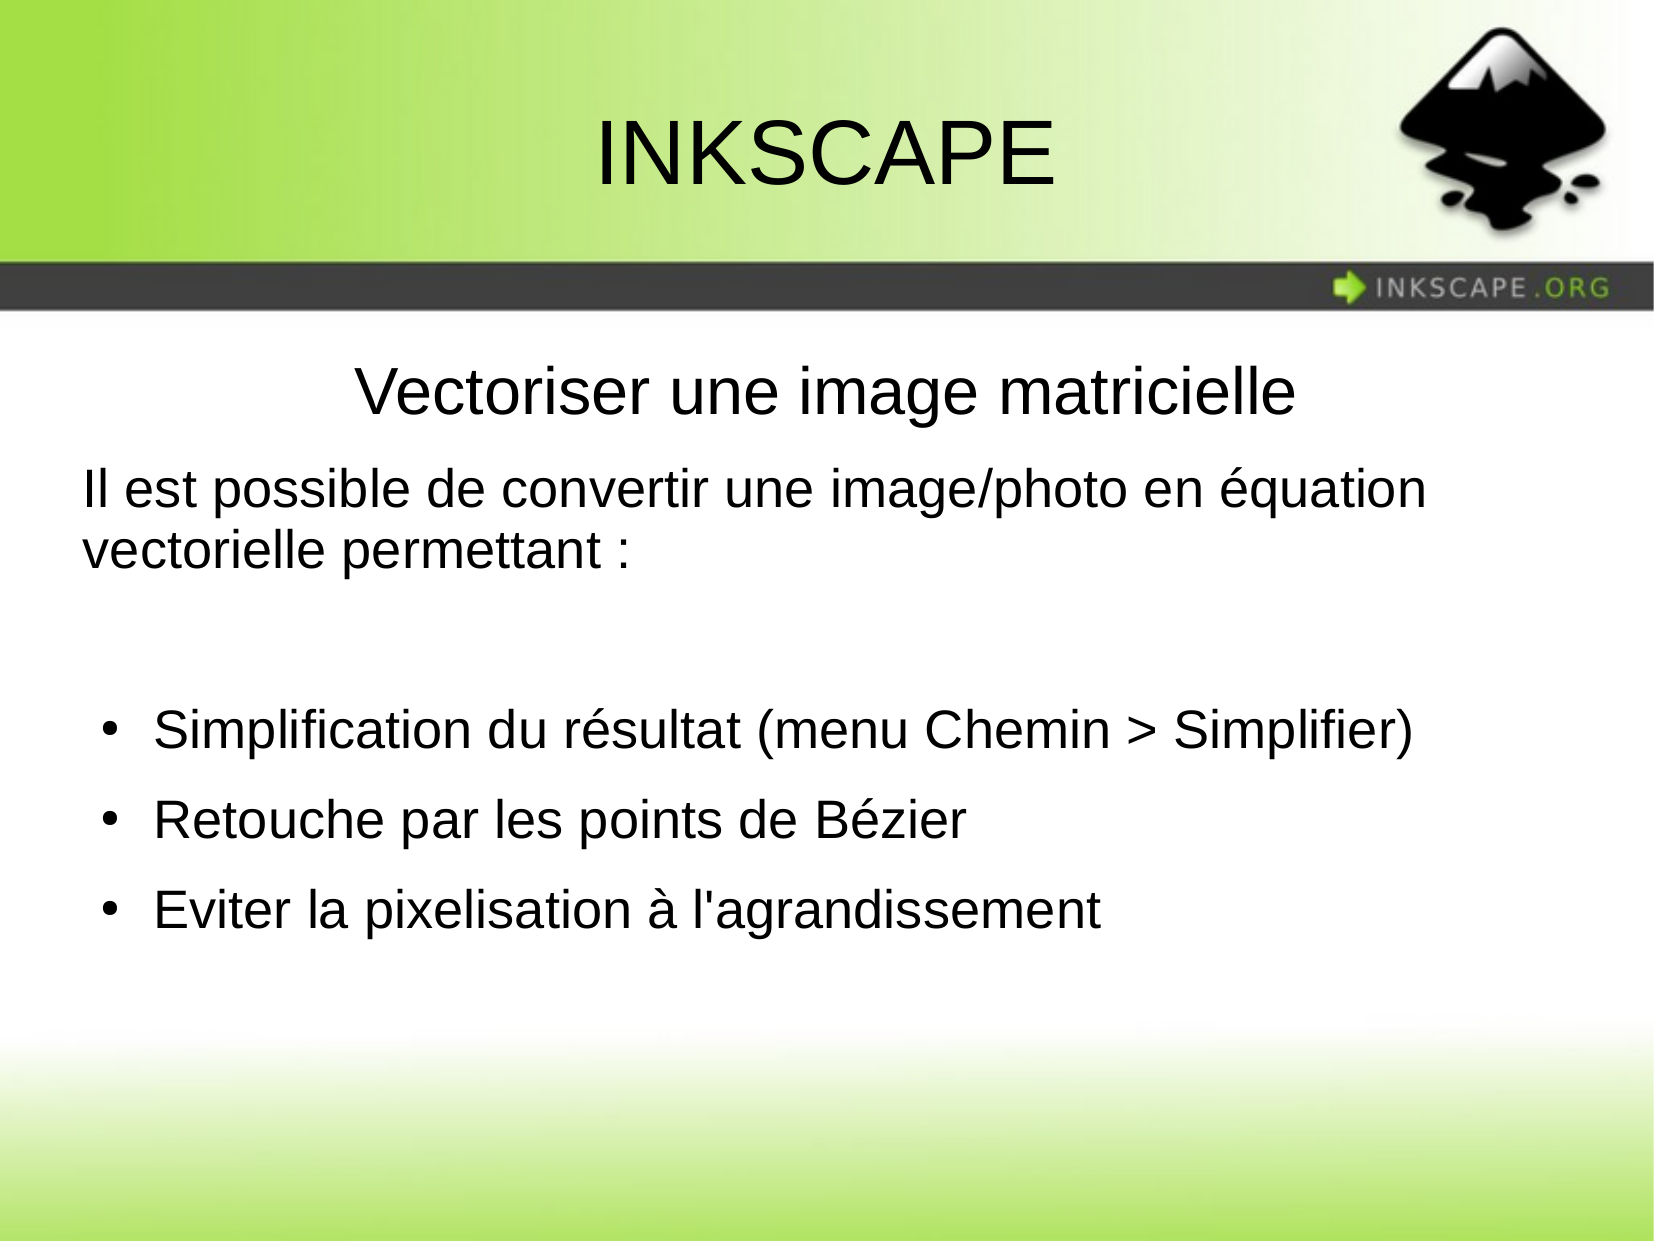

# INKSCAPE
Vectoriser une image matricielle
Il est possible de convertir une image/photo en équation vectorielle permettant :
Simplification du résultat (menu Chemin > Simplifier)
Retouche par les points de Bézier
Eviter la pixelisation à l'agrandissement